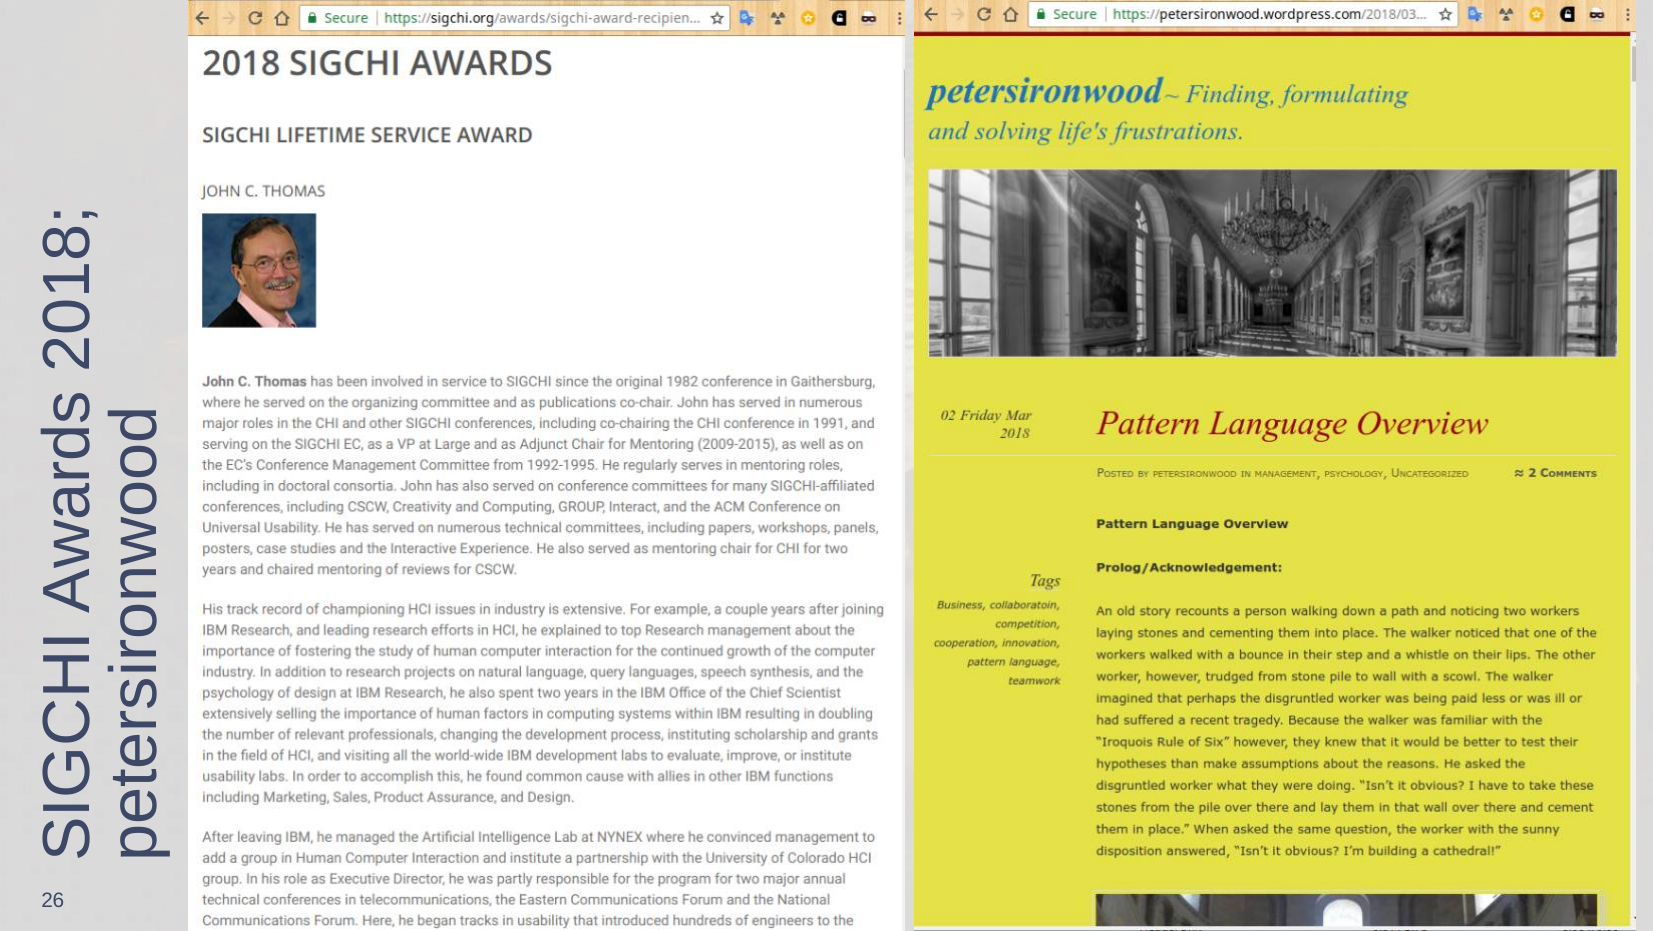

# SIGCHI Awards 2018; petersironwood
Evolving Pattern Language towards an Affordance Language
May 2018
26